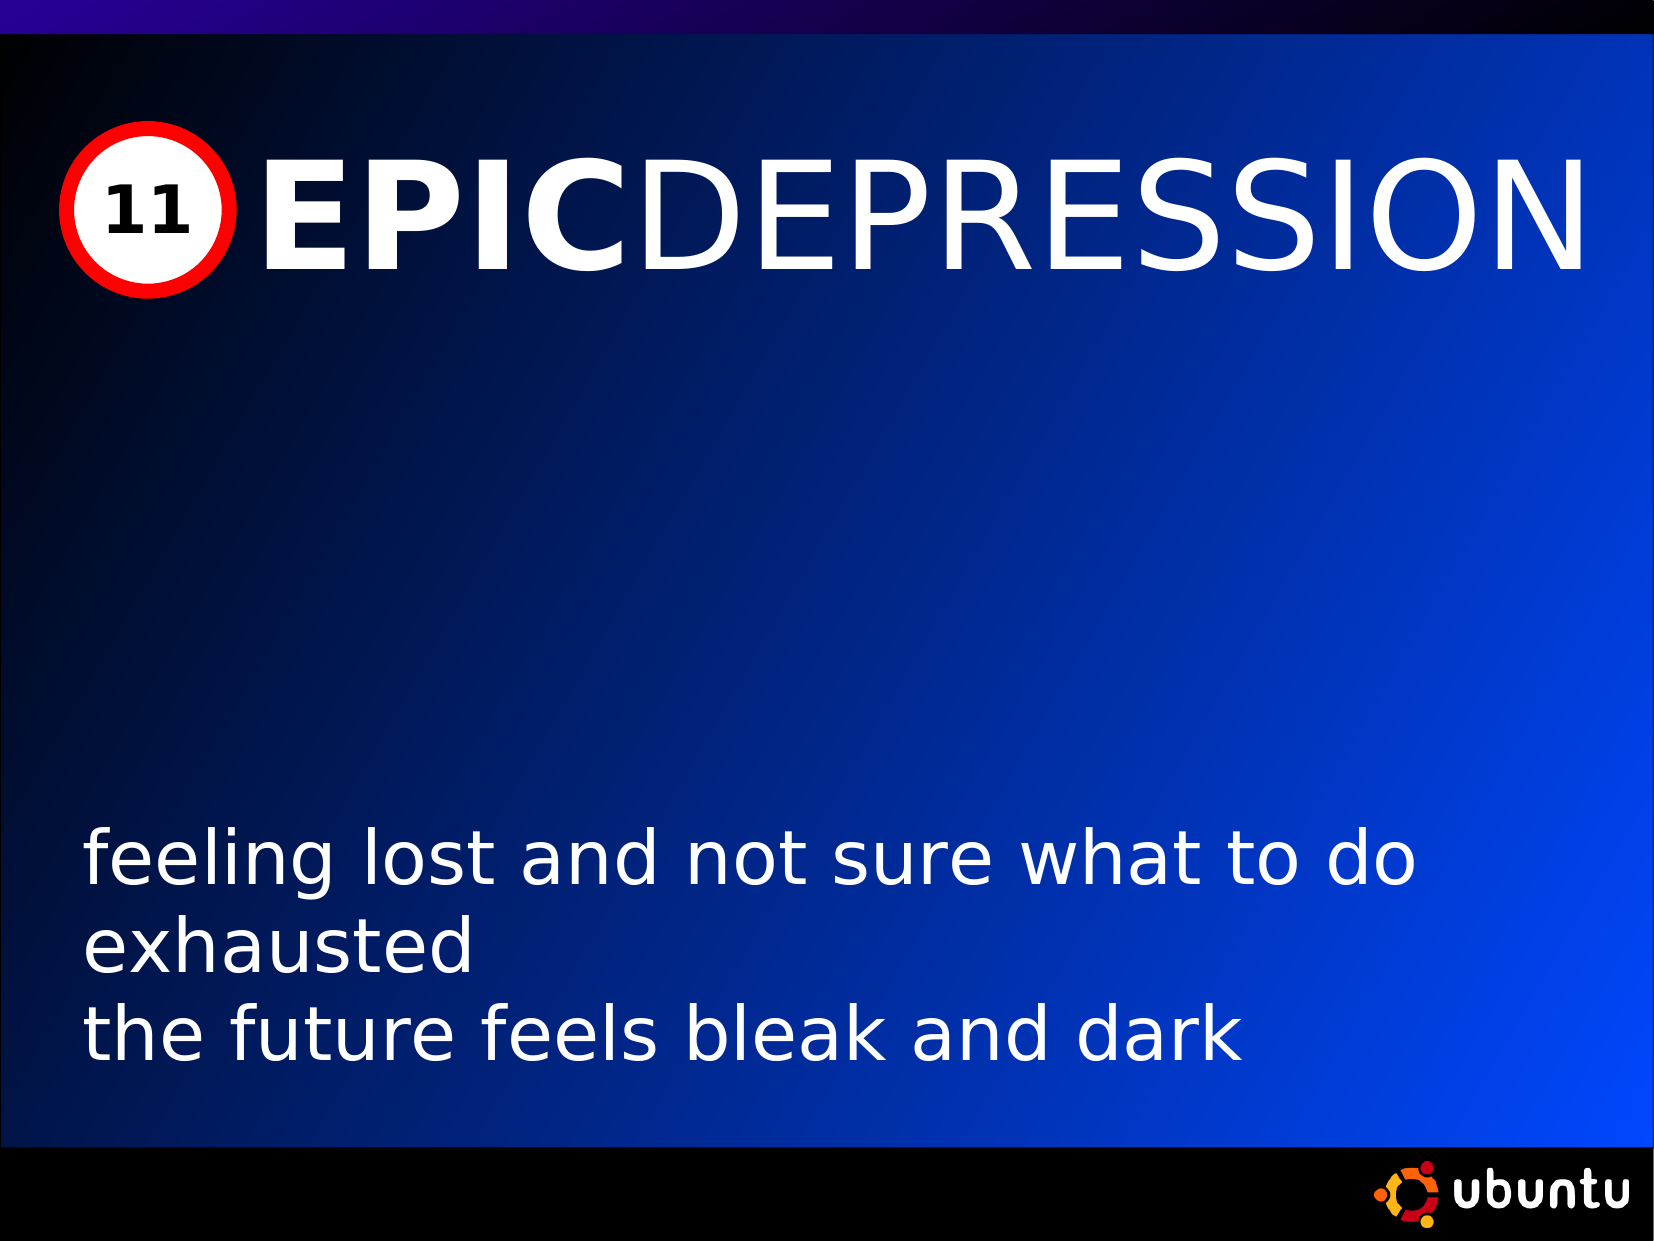

11
EPICDEPRESSION
feeling lost and not sure what to do
exhausted
the future feels bleak and dark